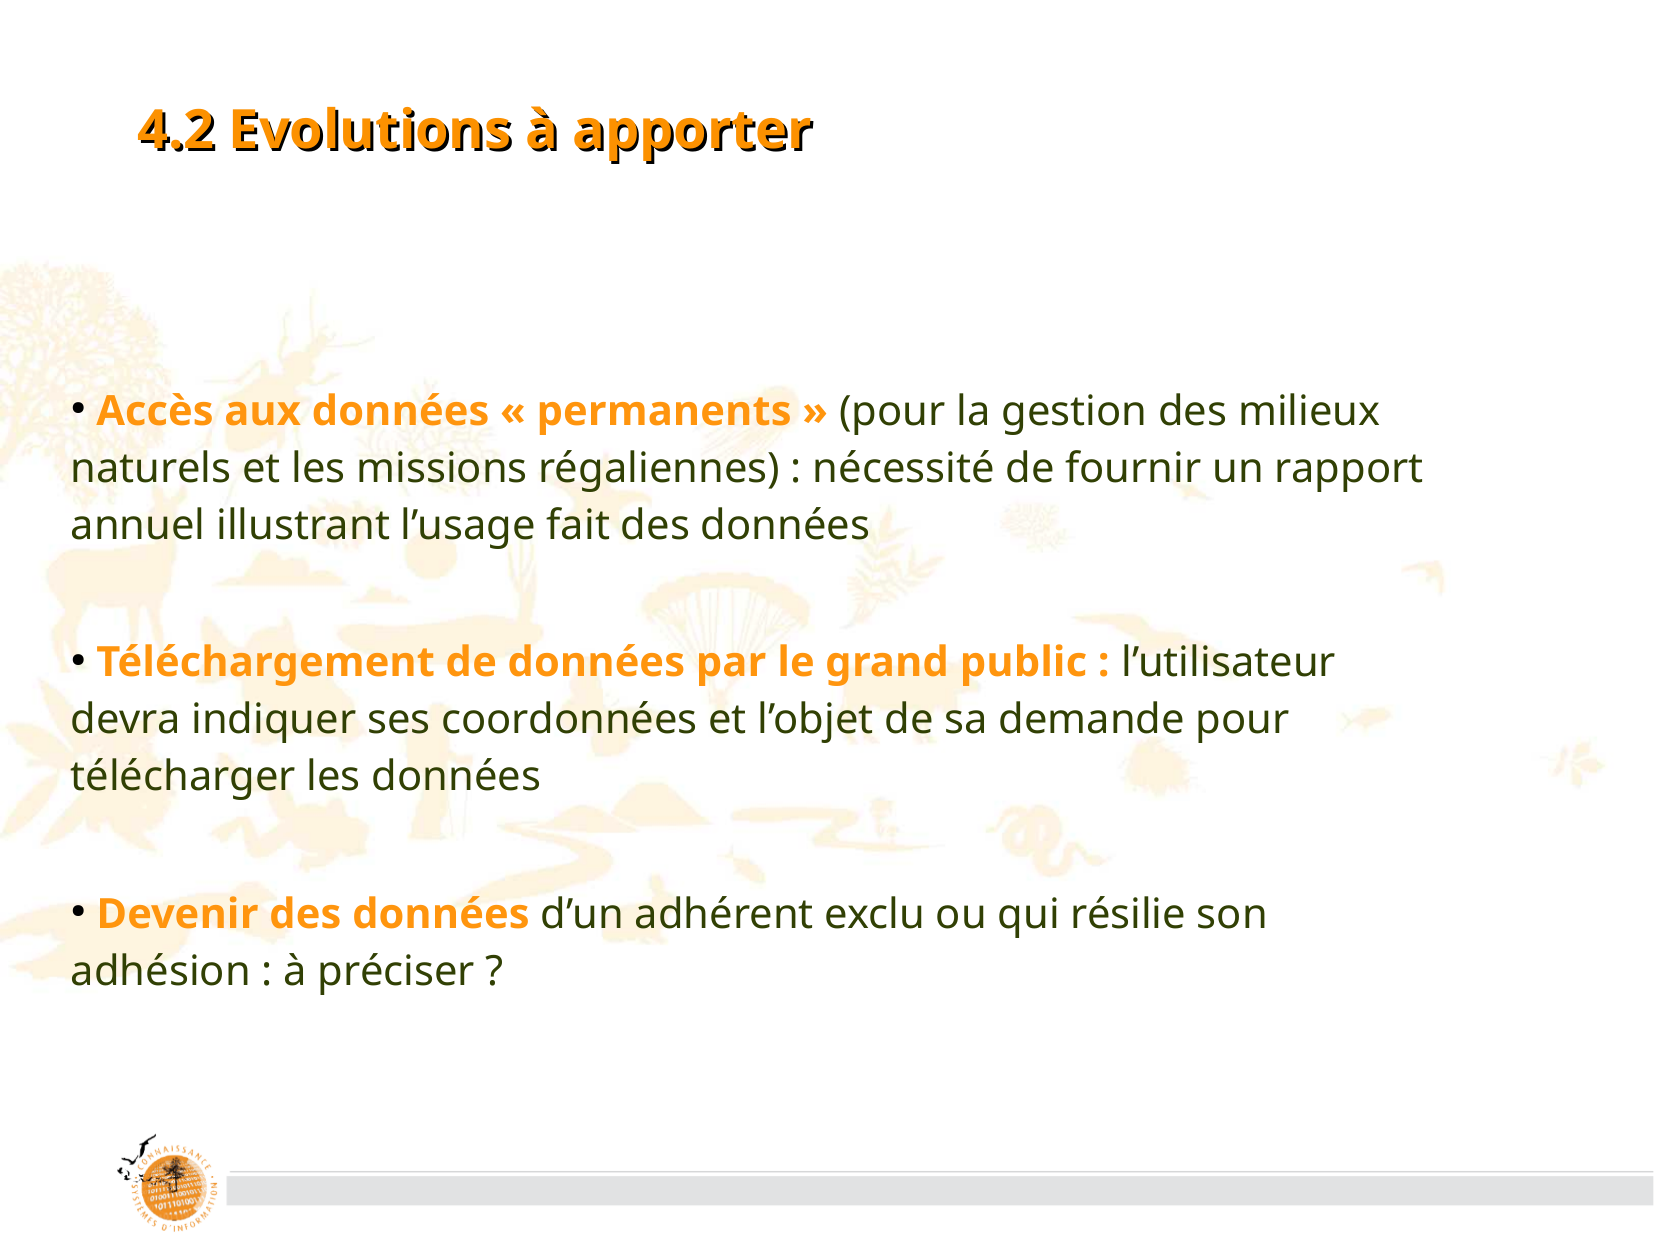

# 4.2 Evolutions à apporter
 Accès aux données « permanents » (pour la gestion des milieux naturels et les missions régaliennes) : nécessité de fournir un rapport annuel illustrant l’usage fait des données
 Téléchargement de données par le grand public : l’utilisateur devra indiquer ses coordonnées et l’objet de sa demande pour télécharger les données
 Devenir des données d’un adhérent exclu ou qui résilie son adhésion : à préciser ?
Cotech SINP - 29/11/2018
27